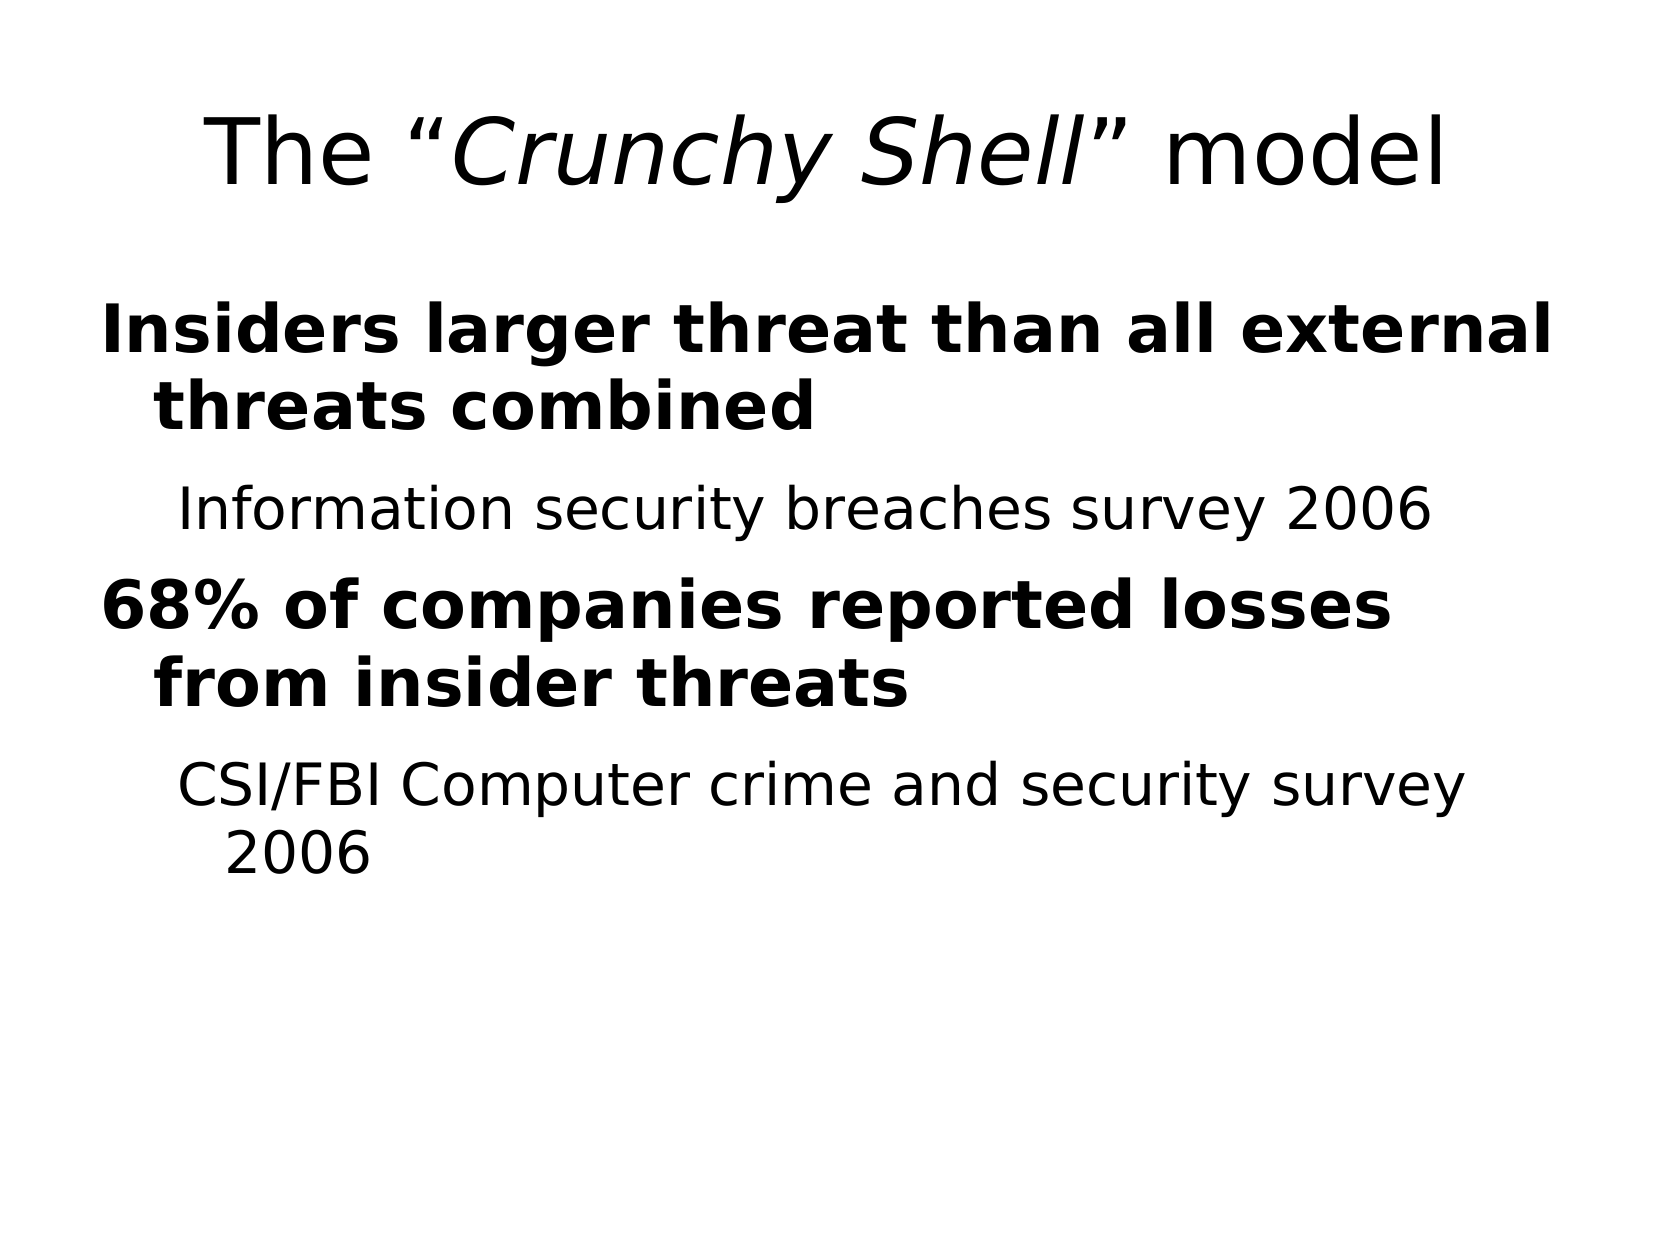

# The “Crunchy Shell” model
Insiders larger threat than all external threats combined
Information security breaches survey 2006
68% of companies reported losses from insider threats
CSI/FBI Computer crime and security survey 2006